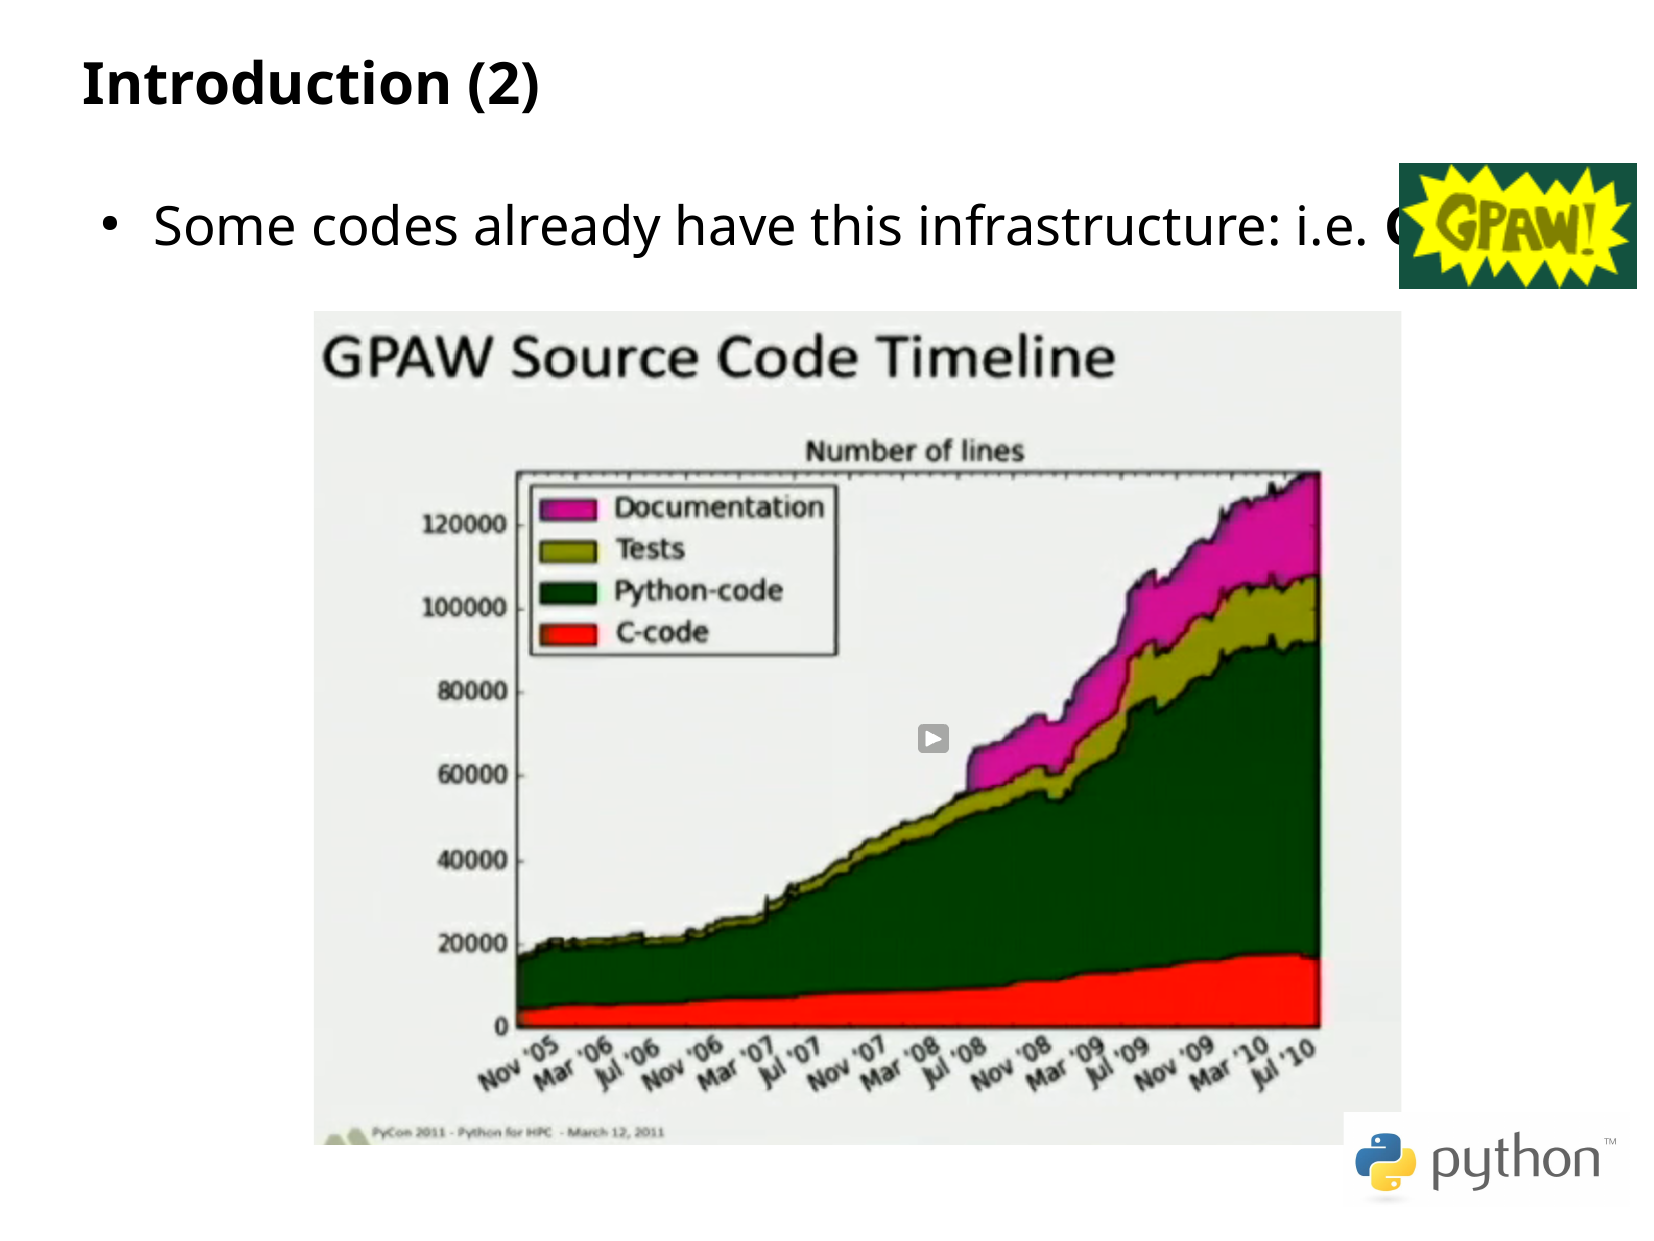

# Introduction (2)
Some codes already have this infrastructure: i.e. GPAW